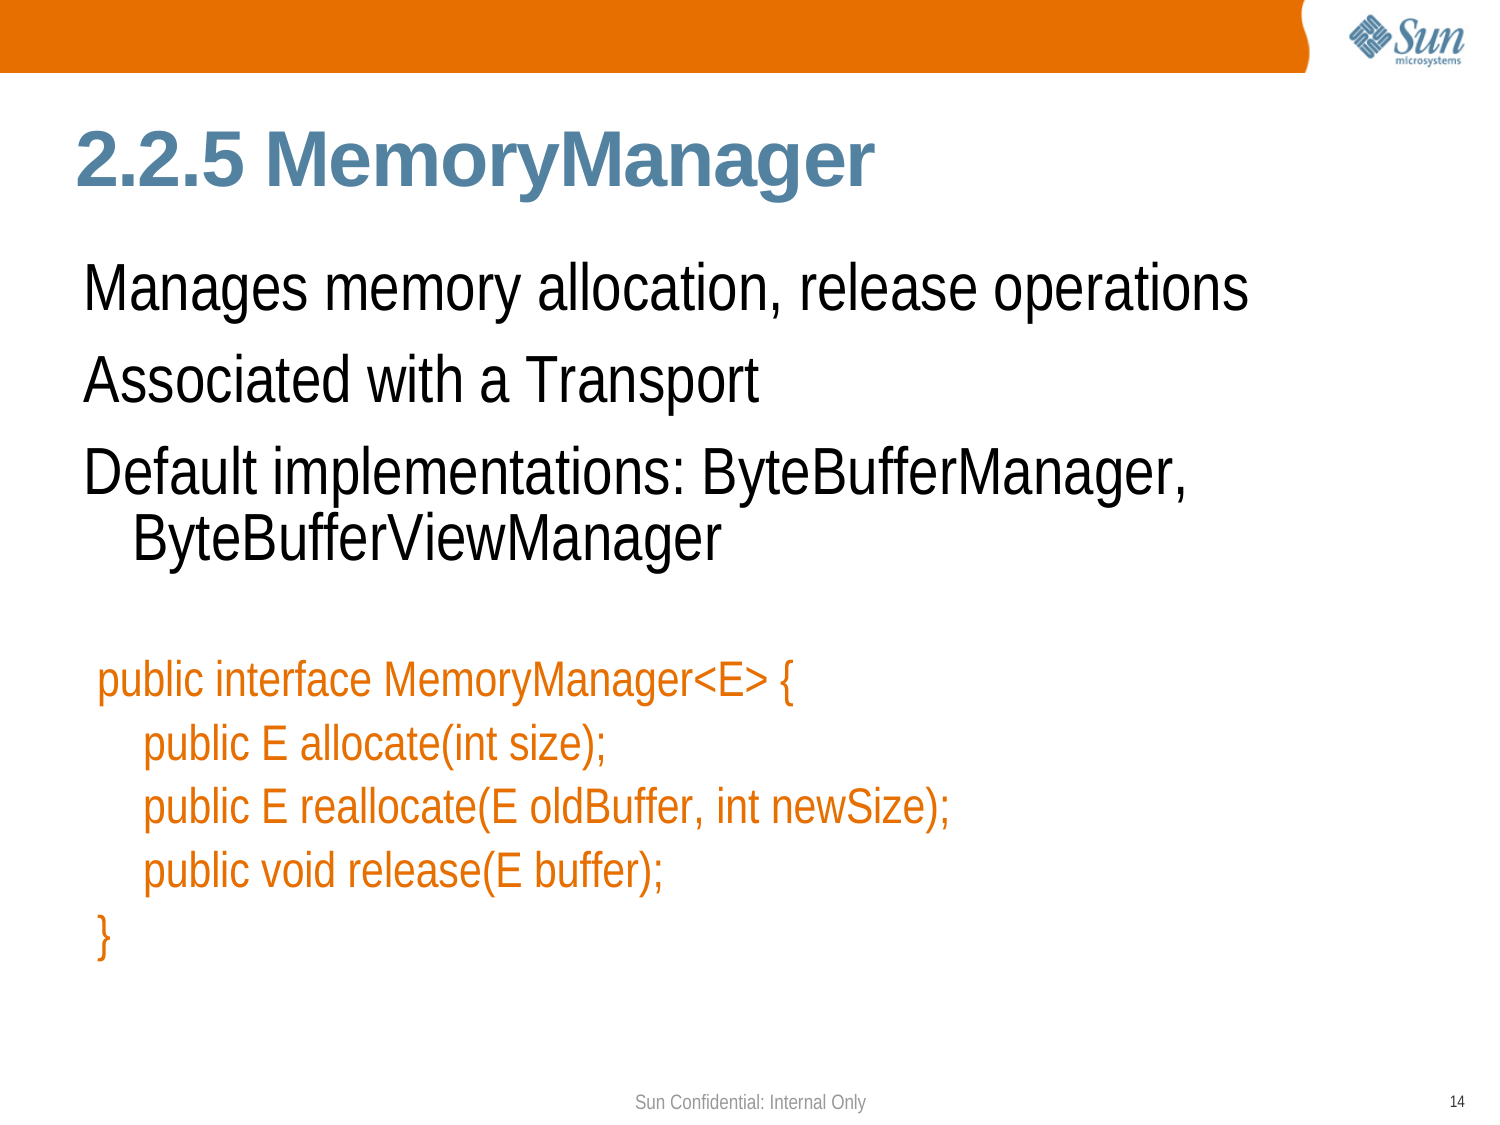

# 2.2.5 MemoryManager
Manages memory allocation, release operations
Associated with a Transport
Default implementations: ByteBufferManager, ByteBufferViewManager
public interface MemoryManager<E> {
 public E allocate(int size);
 public E reallocate(E oldBuffer, int newSize);
 public void release(E buffer);
}